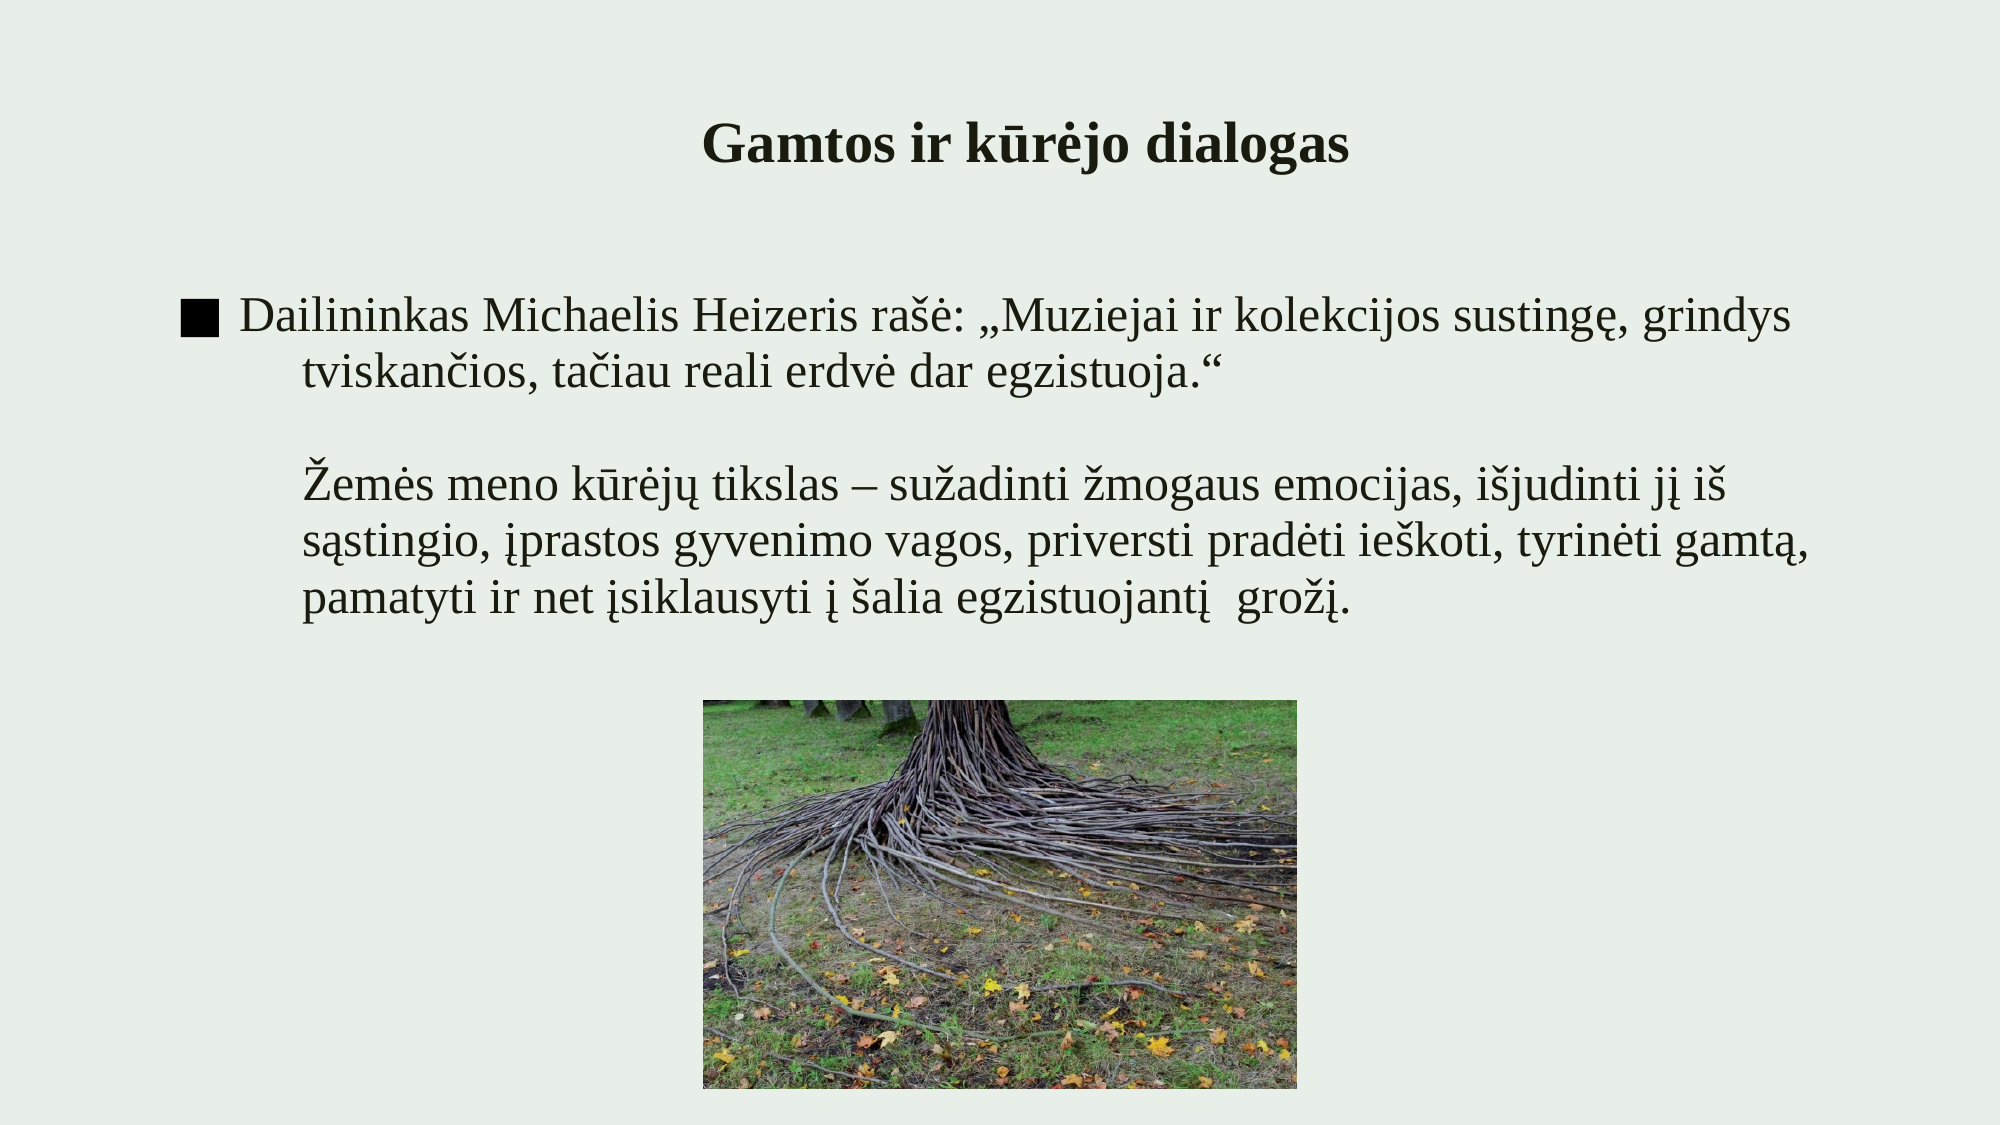

# Gamtos ir kūrėjo dialogas
Dailininkas Michaelis Heizeris rašė: „Muziejai ir kolekcijos sustingę, grindys tviskančios, tačiau reali erdvė dar egzistuoja.“
Žemės meno kūrėjų tikslas – sužadinti žmogaus emocijas, išjudinti jį iš sąstingio, įprastos gyvenimo vagos, priversti pradėti ieškoti, tyrinėti gamtą, pamatyti ir net įsiklausyti į šalia egzistuojantį grožį.